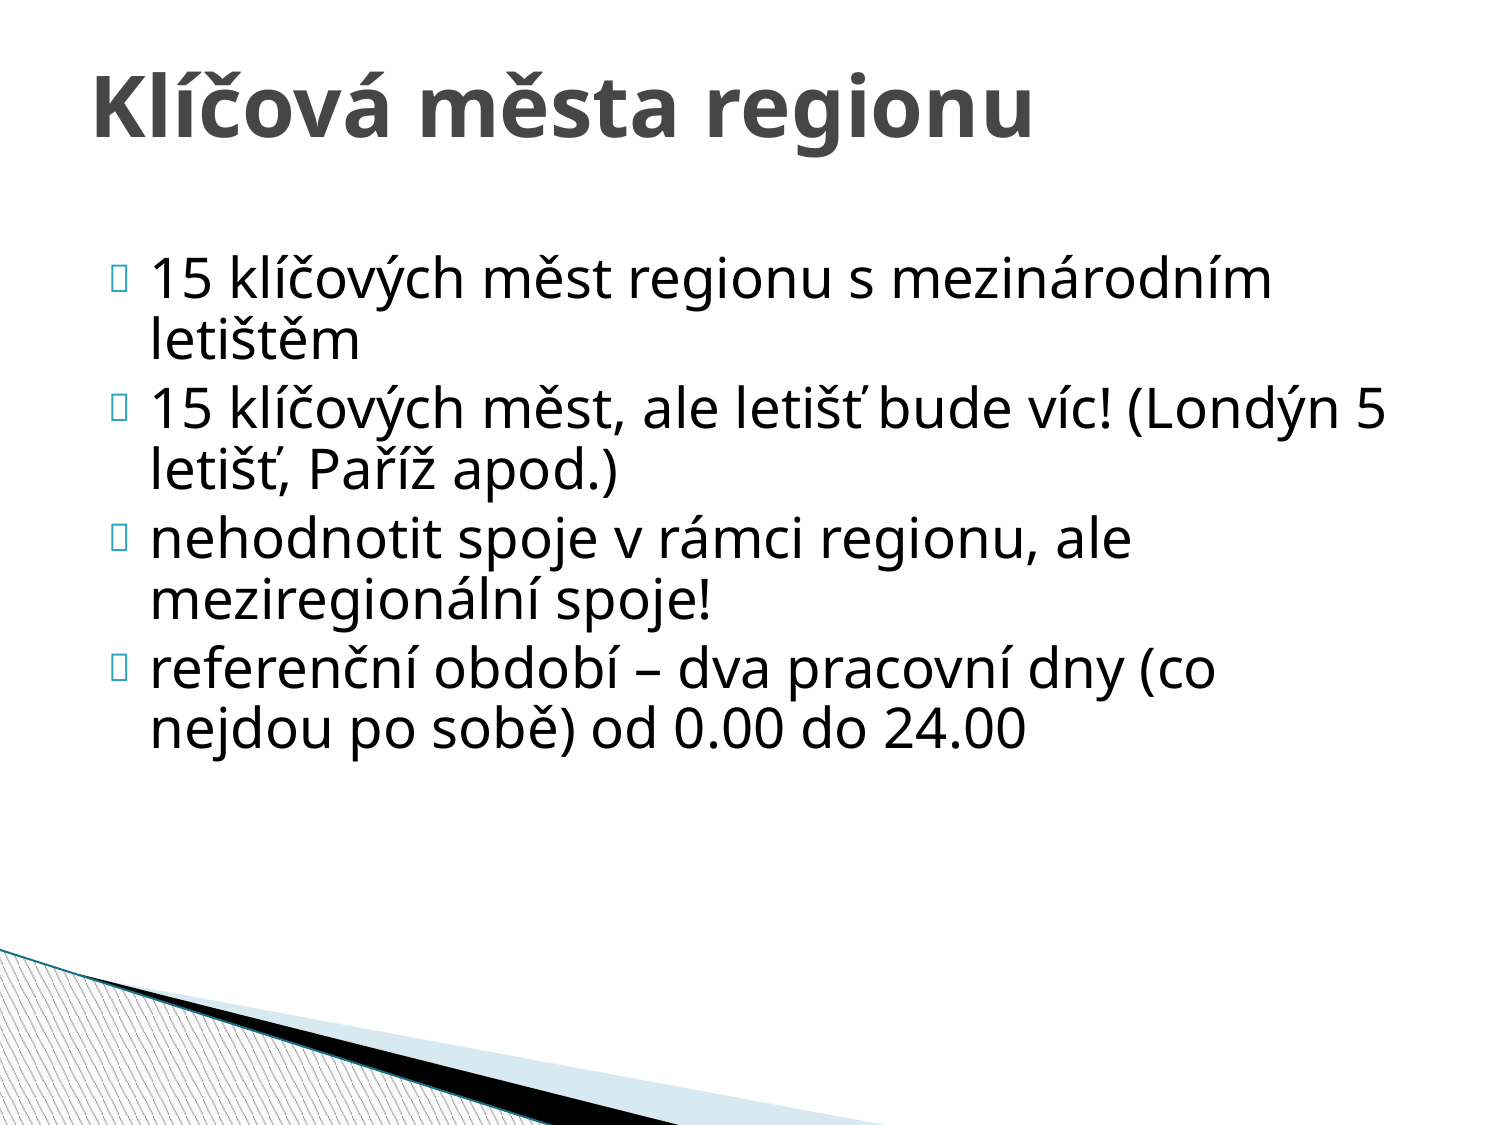

# Klíčová města regionu
15 klíčových měst regionu s mezinárodním letištěm
15 klíčových měst, ale letišť bude víc! (Londýn 5 letišť, Paříž apod.)
nehodnotit spoje v rámci regionu, ale meziregionální spoje!
referenční období – dva pracovní dny (co nejdou po sobě) od 0.00 do 24.00